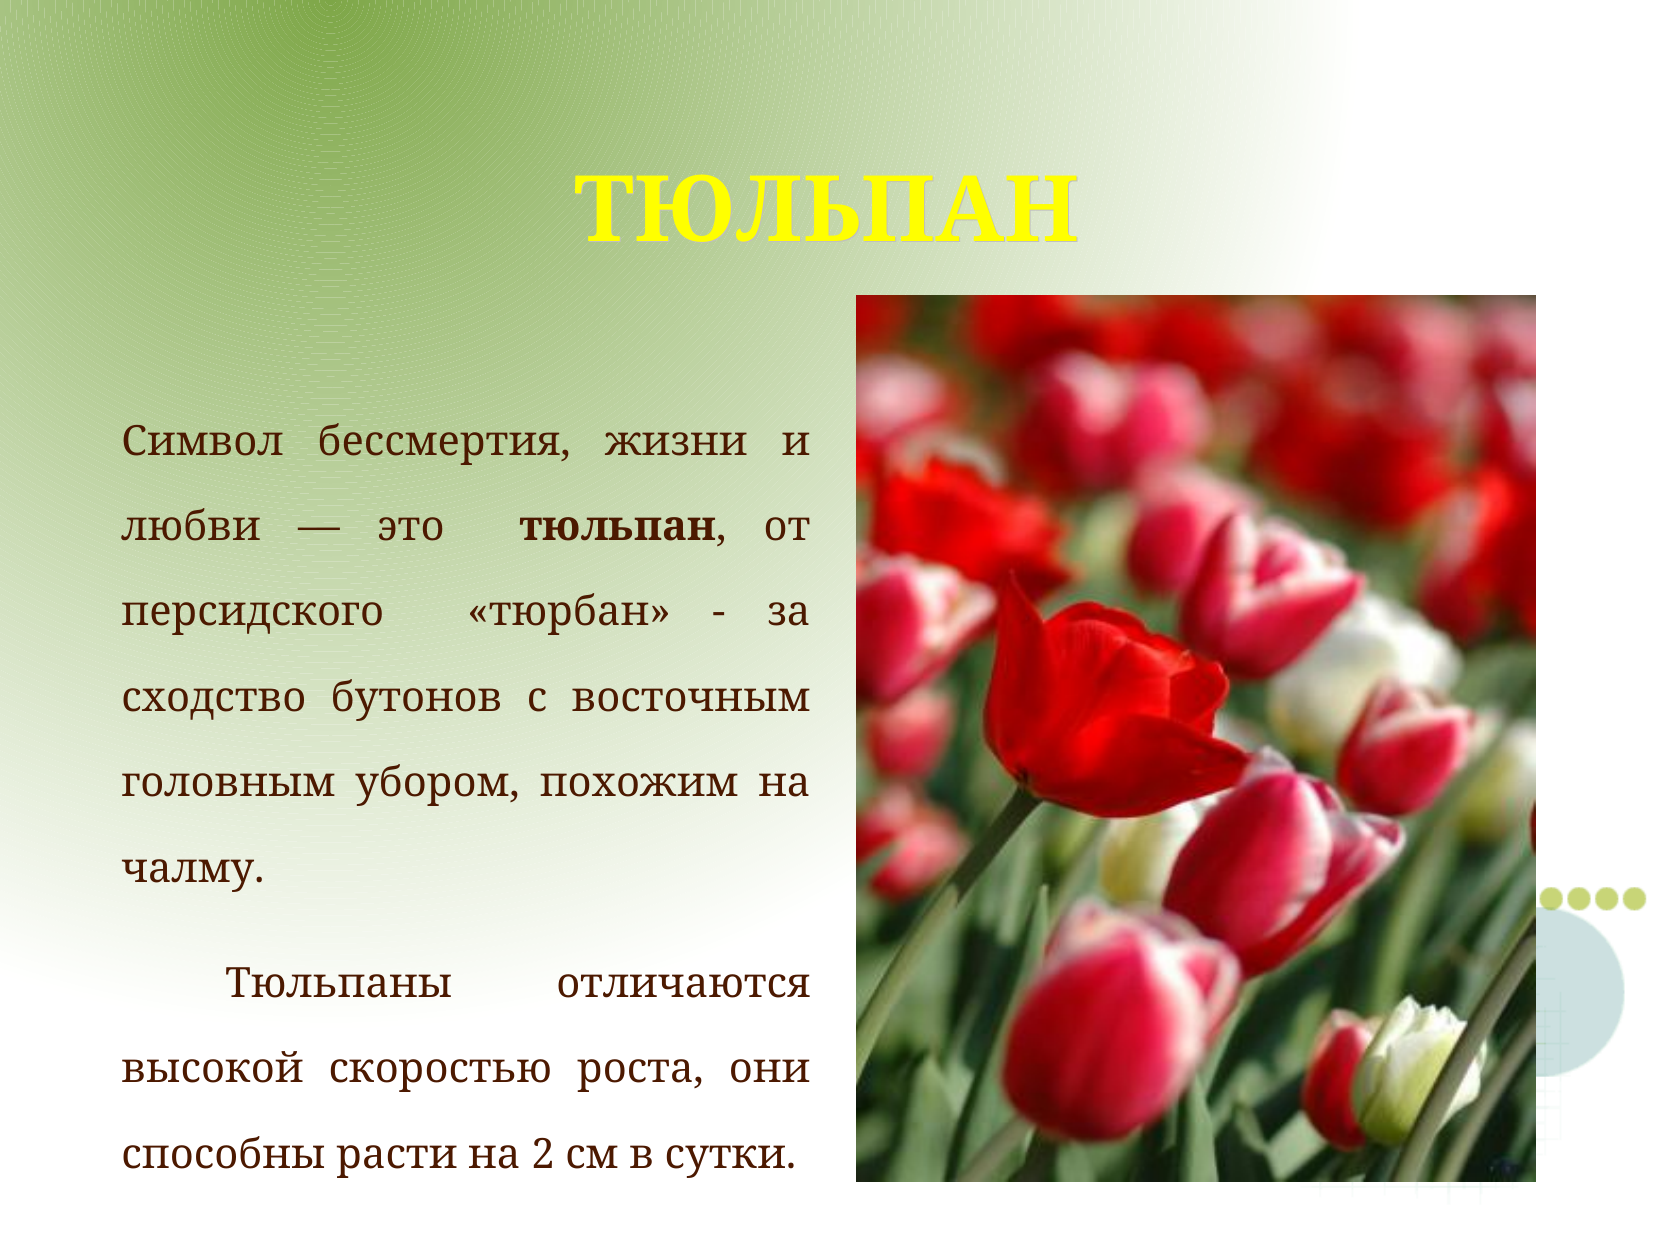

# ТЮЛЬПАН
Символ бессмертия, жизни и любви ― это тюльпан, от персидского «тюрбан» - за сходство бутонов с восточным головным убором, похожим на чалму.
 Тюльпаны отличаются высокой скоростью роста, они способны расти на 2 см в сутки.